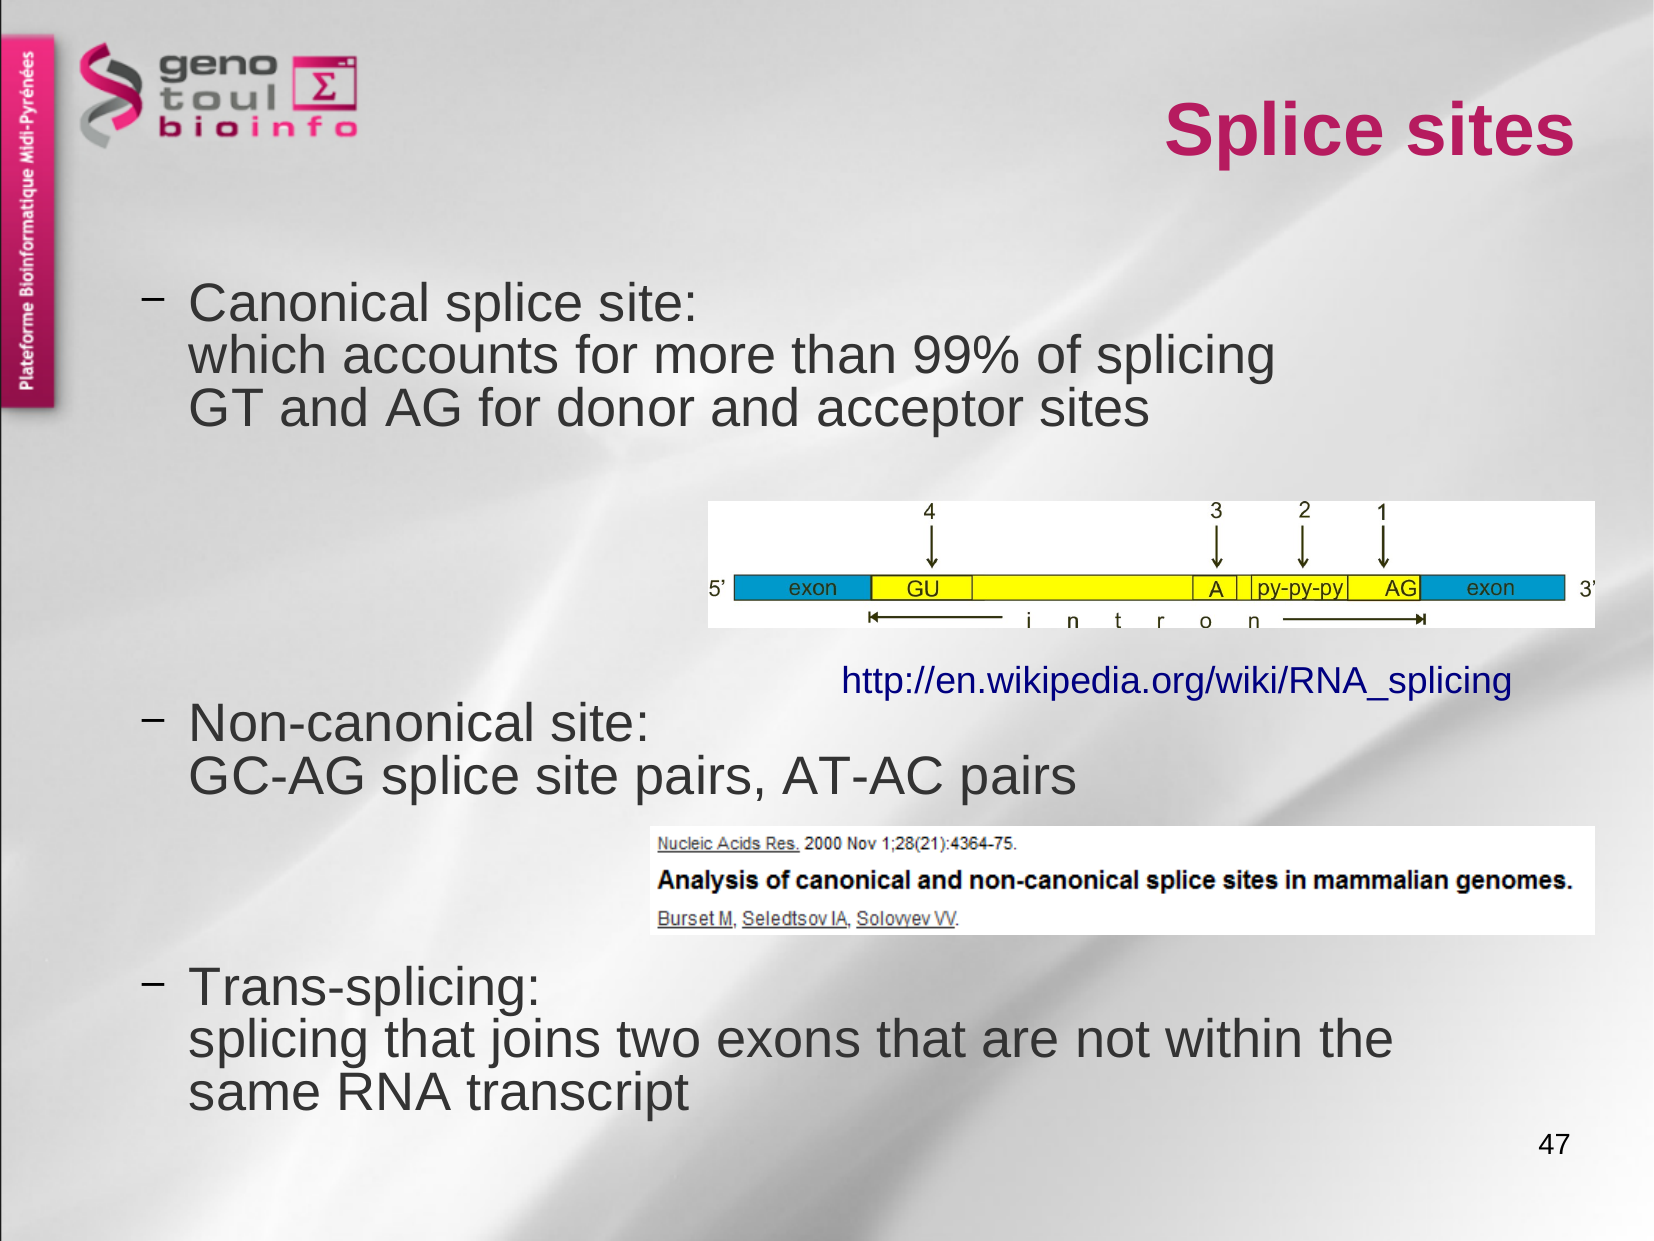

# Splice sites
Canonical splice site:
which accounts for more than 99% of splicing
GT and AG for donor and acceptor sites
Non-canonical site:
GC-AG splice site pairs, AT-AC pairs
Trans-splicing:
splicing that joins two exons that are not within the same RNA transcript
http://en.wikipedia.org/wiki/RNA_splicing